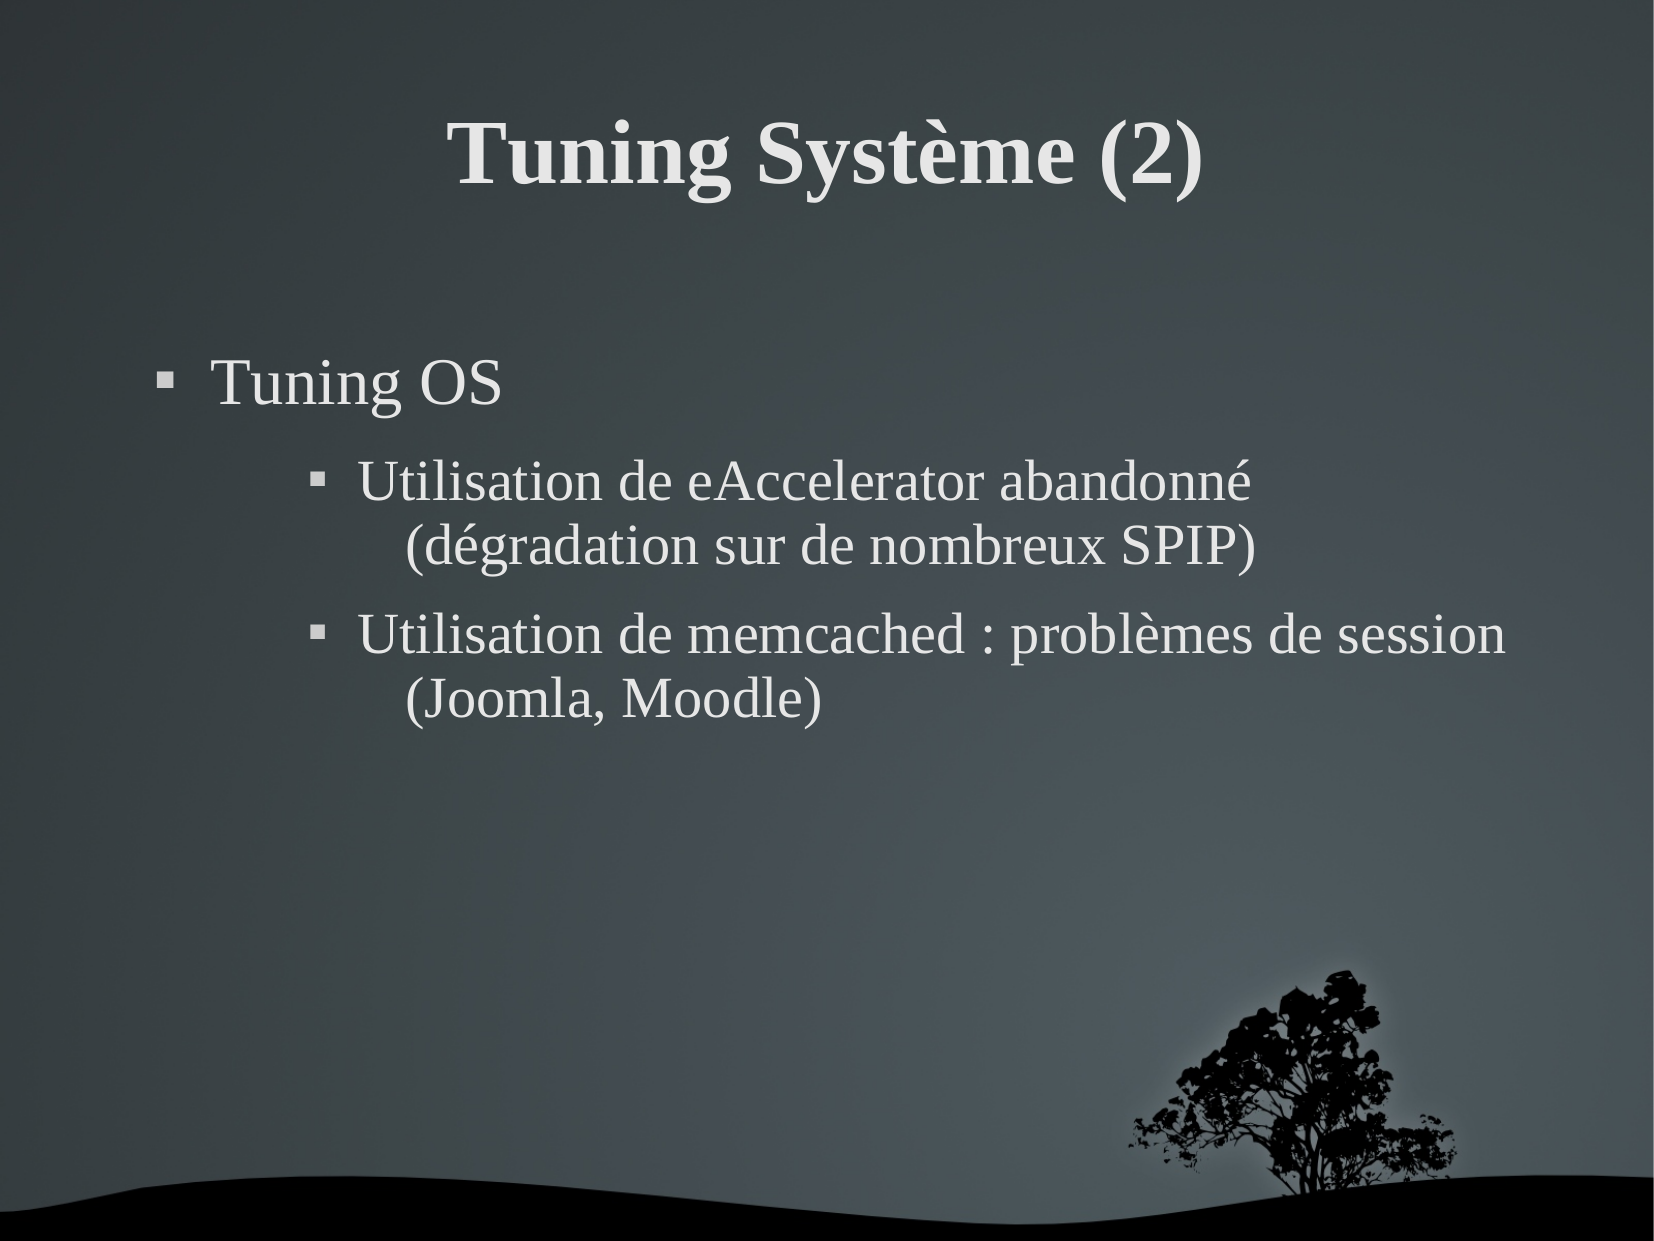

# Tuning Système (2)
Tuning OS
Utilisation de eAccelerator abandonné (dégradation sur de nombreux SPIP)
Utilisation de memcached : problèmes de session (Joomla, Moodle)